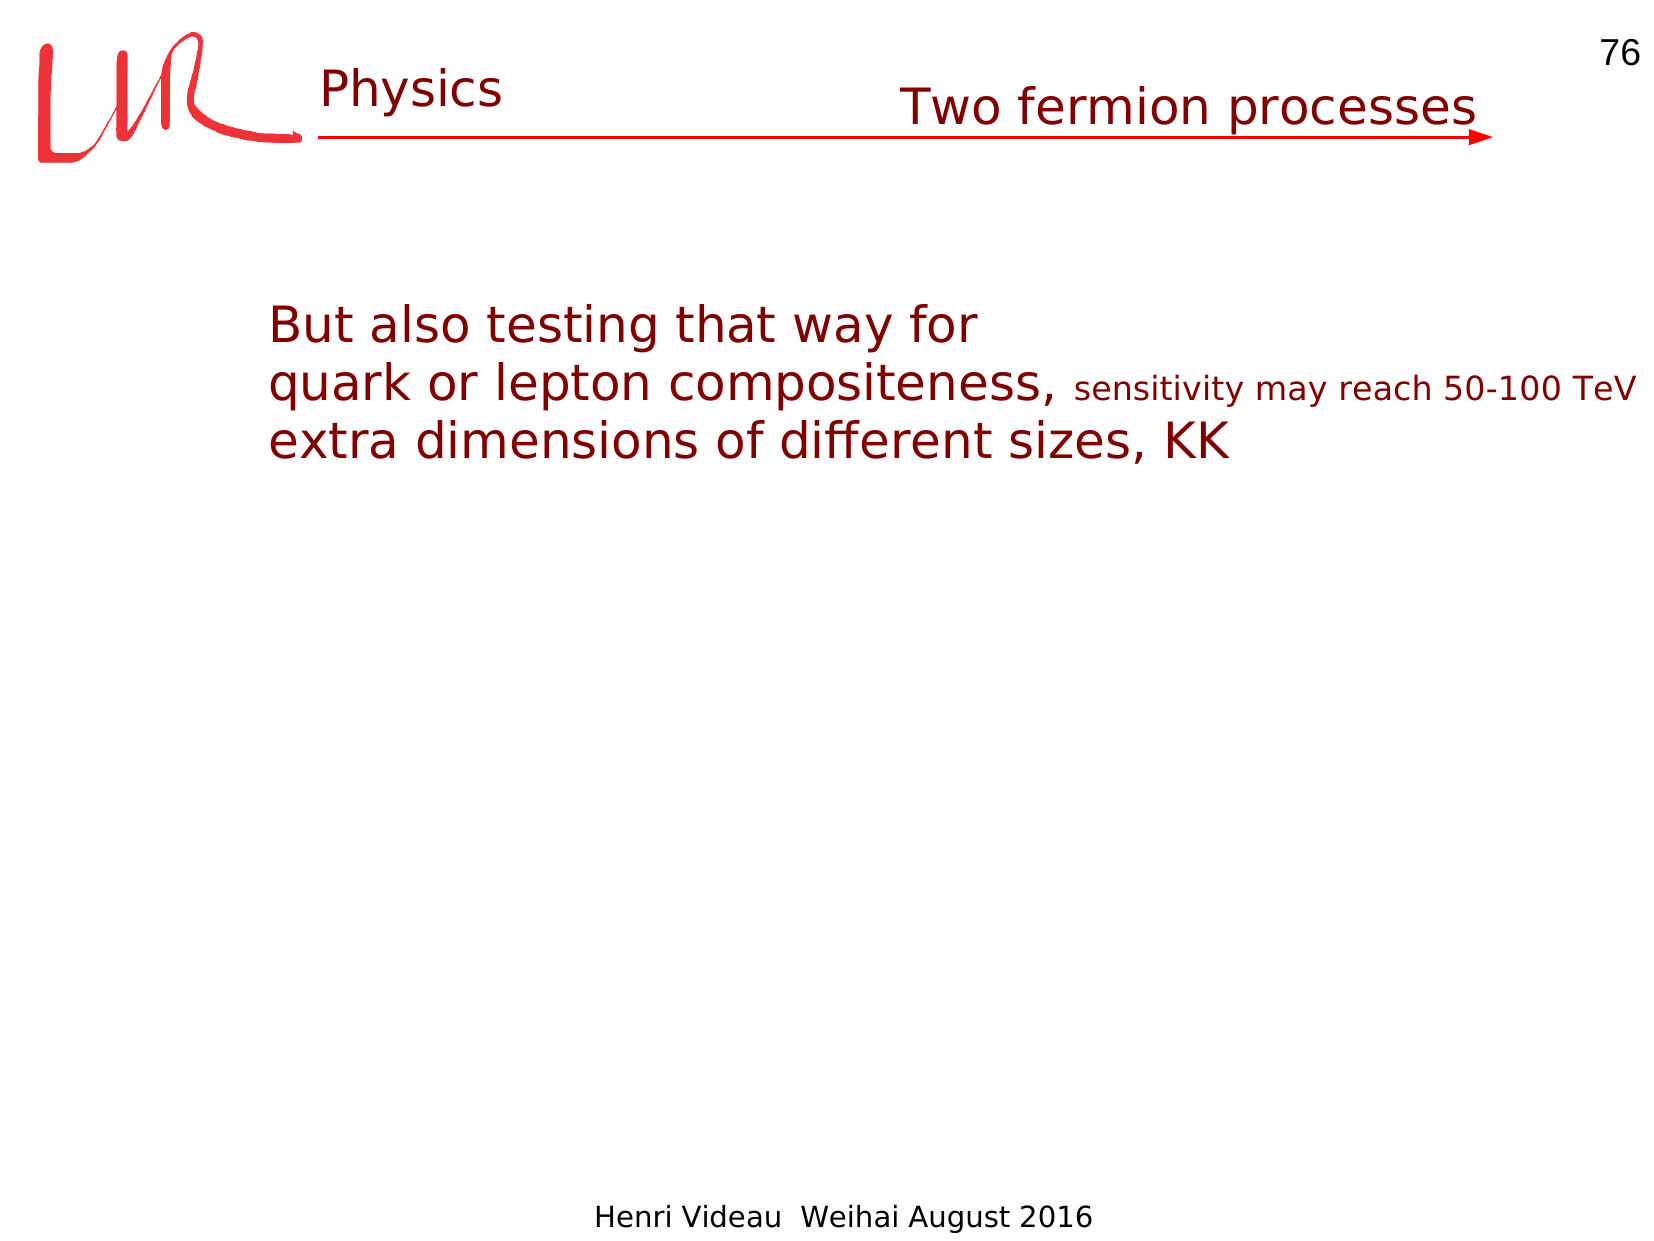

Two fermion processes
But also testing that way for
quark or lepton compositeness, sensitivity may reach 50-100 TeV
extra dimensions of different sizes, KK